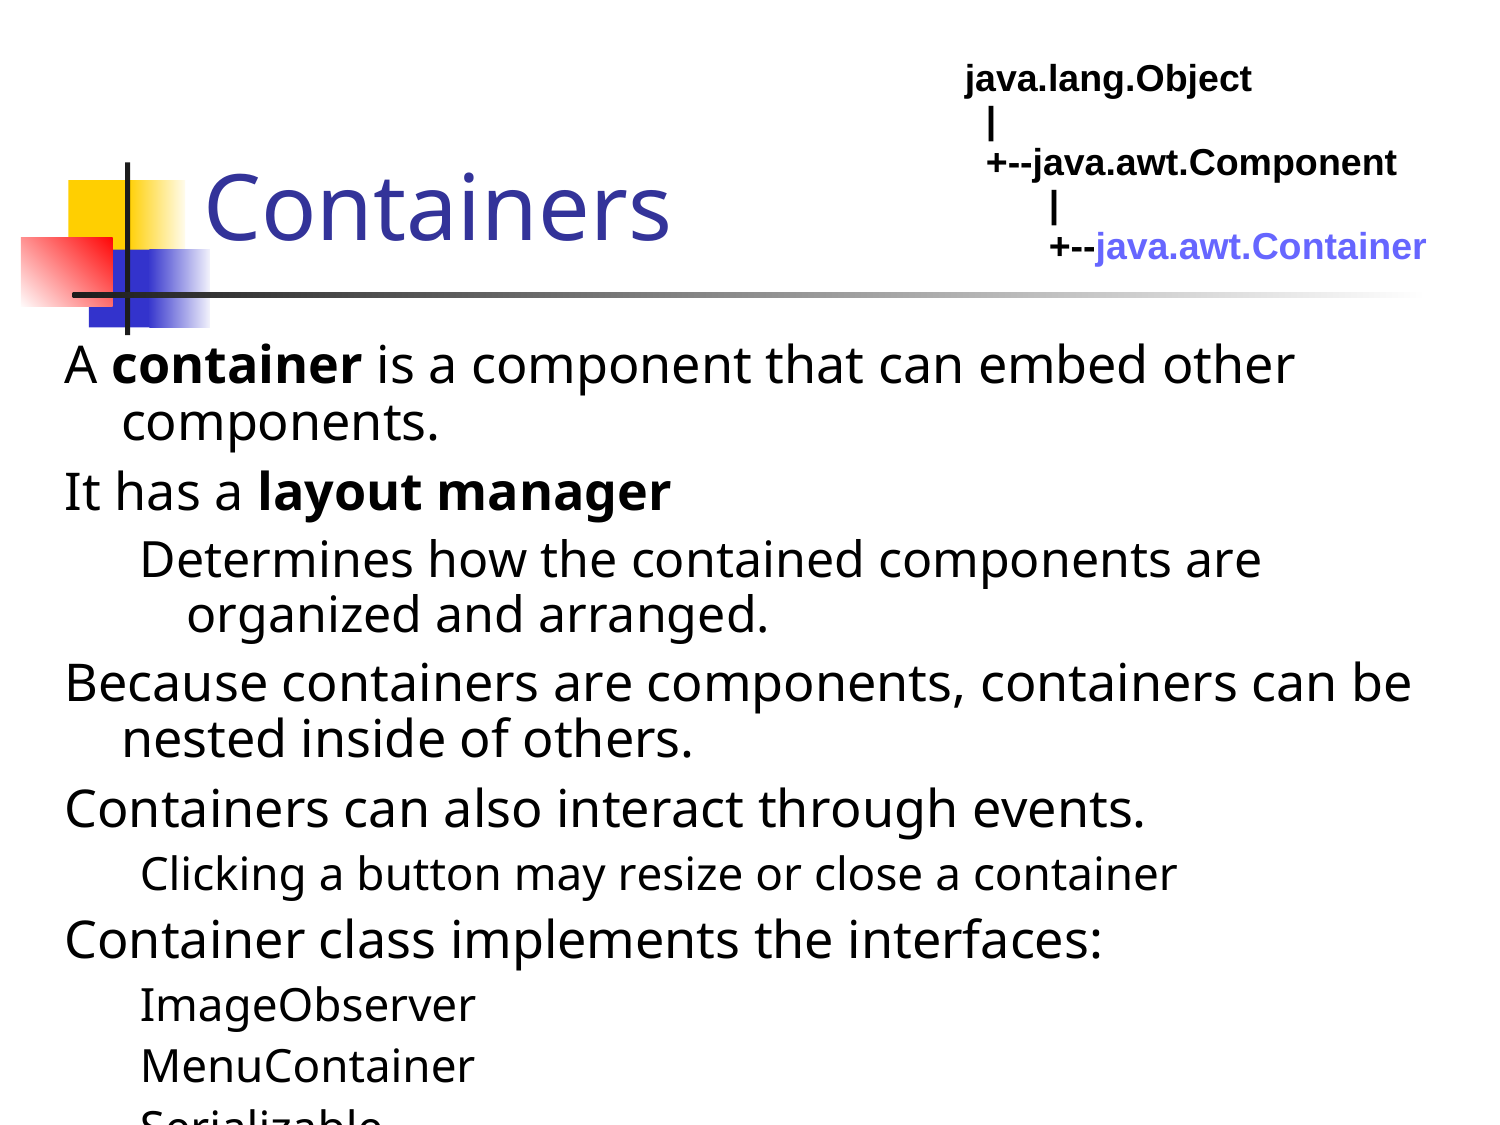

# Containers
java.lang.Object
 |
 +--java.awt.Component
 |
 +--java.awt.Container
A container is a component that can embed other components.
It has a layout manager
Determines how the contained components are organized and arranged.
Because containers are components, containers can be nested inside of others.
Containers can also interact through events.
Clicking a button may resize or close a container
Container class implements the interfaces:
ImageObserver
MenuContainer
Serializable